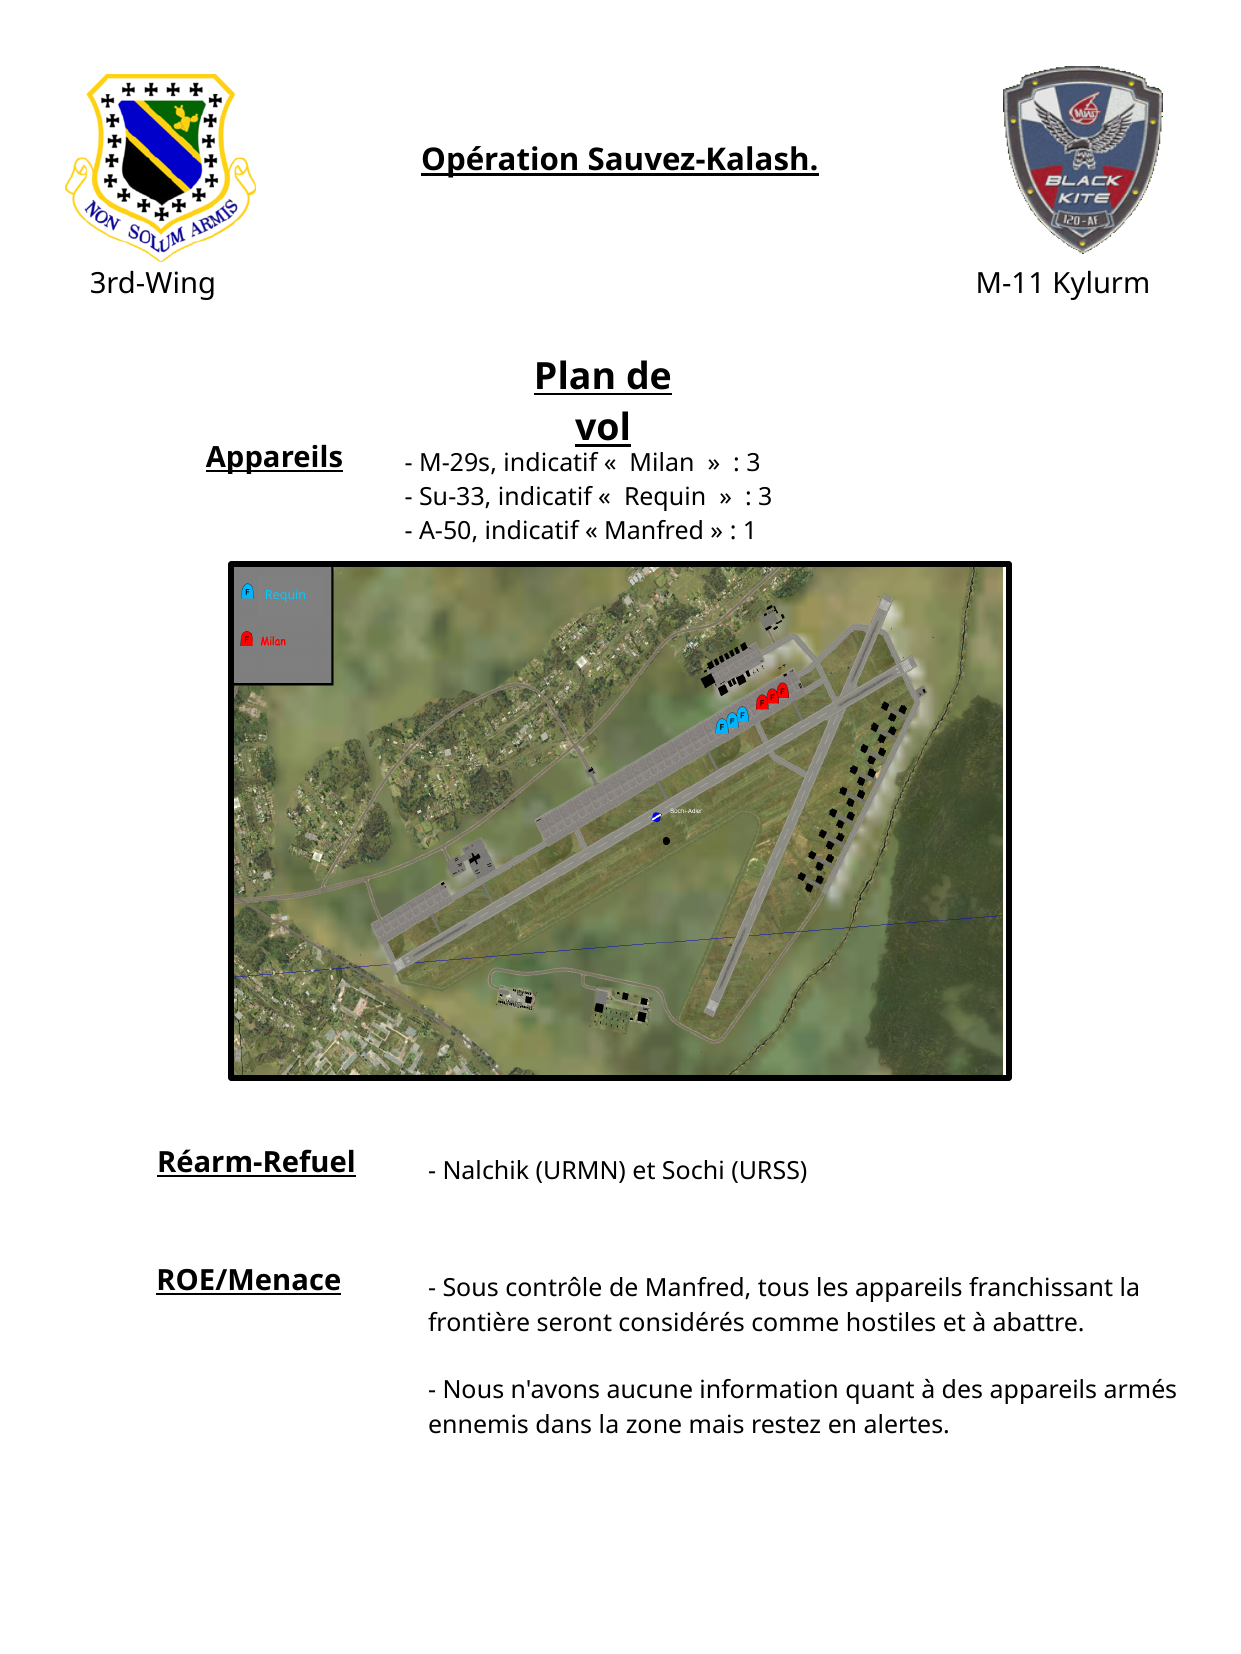

# Opération Sauvez-Kalash. 3rd-Wing											M-11 Kylurm
Plan de vol
Appareils
- M-29s, indicatif «  Milan  »  : 3
- Su-33, indicatif «  Requin  »  : 3
- A-50, indicatif « Manfred » : 1
Requin
Réarm-Refuel
- Nalchik (URMN) et Sochi (URSS)
ROE/Menace
- Sous contrôle de Manfred, tous les appareils franchissant la frontière seront considérés comme hostiles et à abattre.
- Nous n'avons aucune information quant à des appareils armés ennemis dans la zone mais restez en alertes.